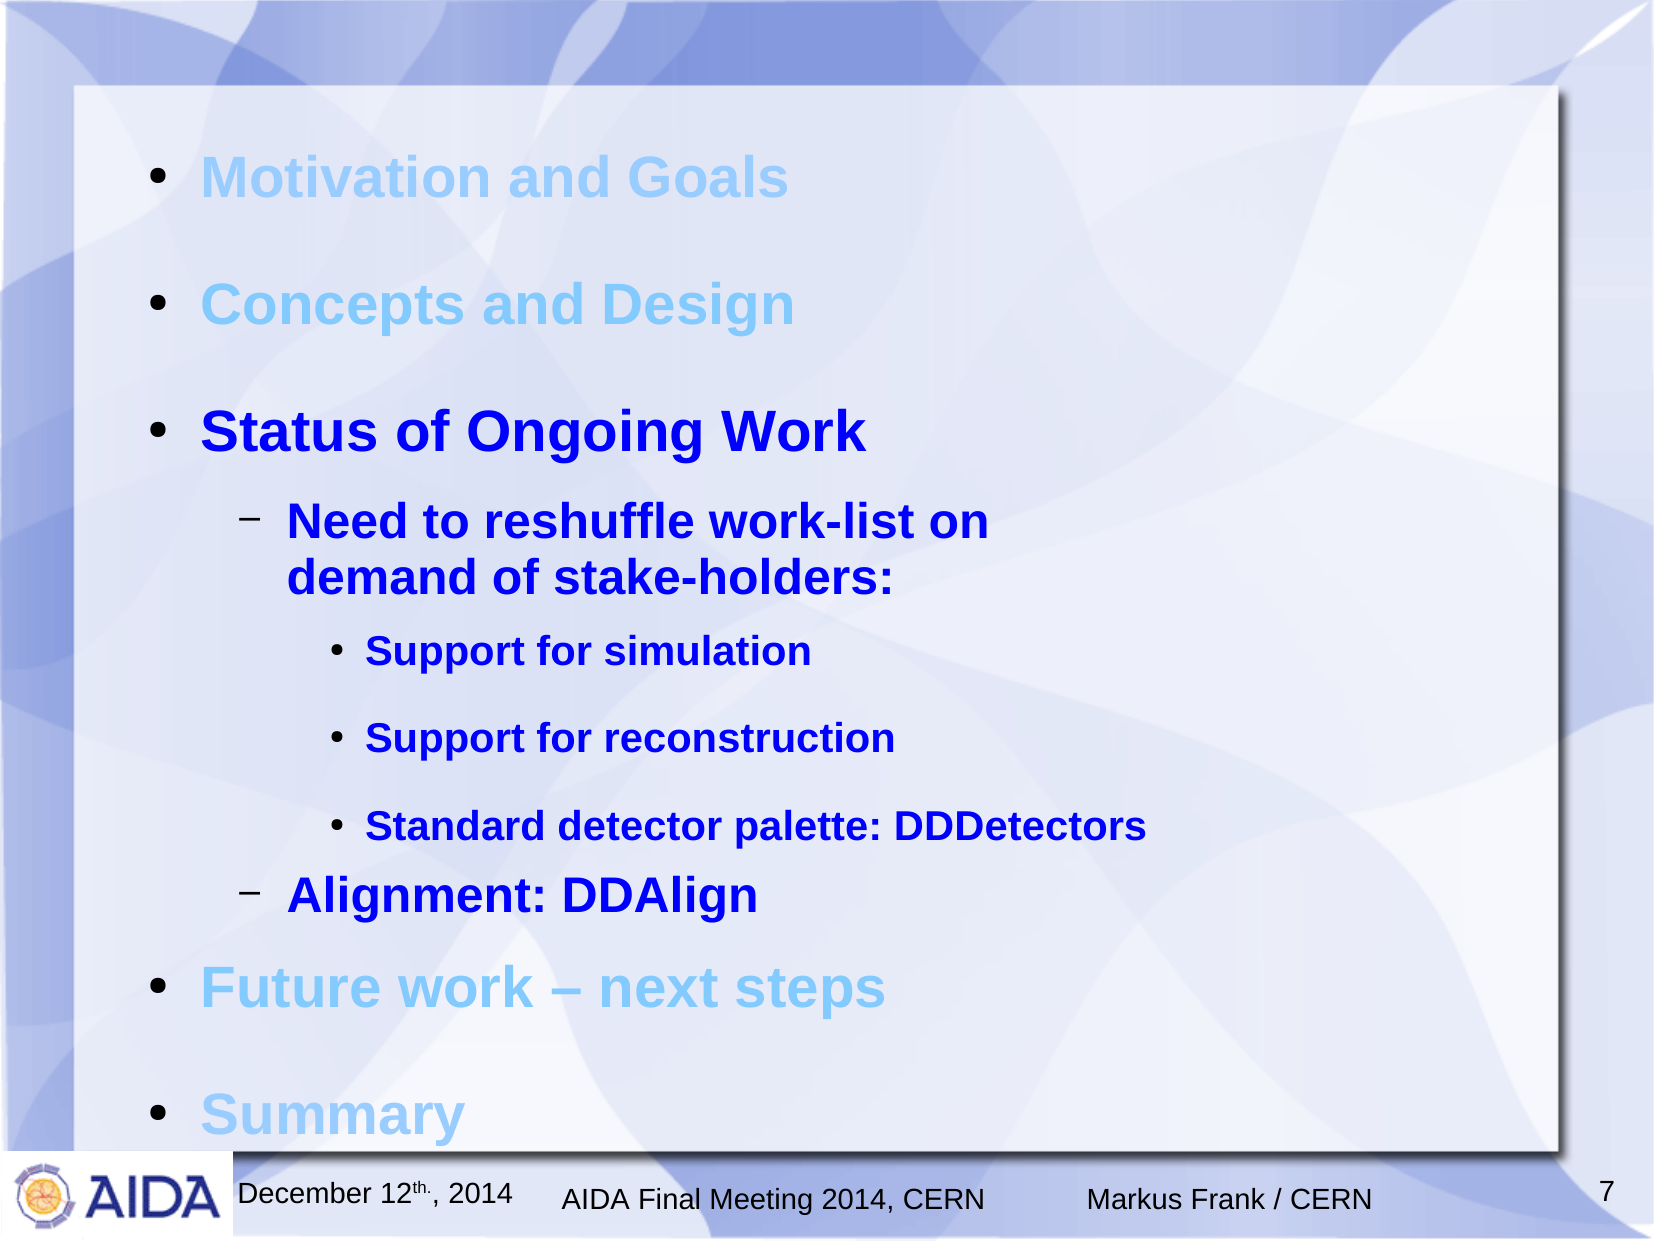

# Motivation and Goals
Concepts and Design
Status of Ongoing Work
Need to reshuffle work-list on
demand of stake-holders:
Support for simulation
Support for reconstruction
Standard detector palette: DDDetectors
Alignment: DDAlign
Future work – next steps
Summary
7
February, 4th. 2014
CLIC Workshop at CERN, Markus Frank / CERN